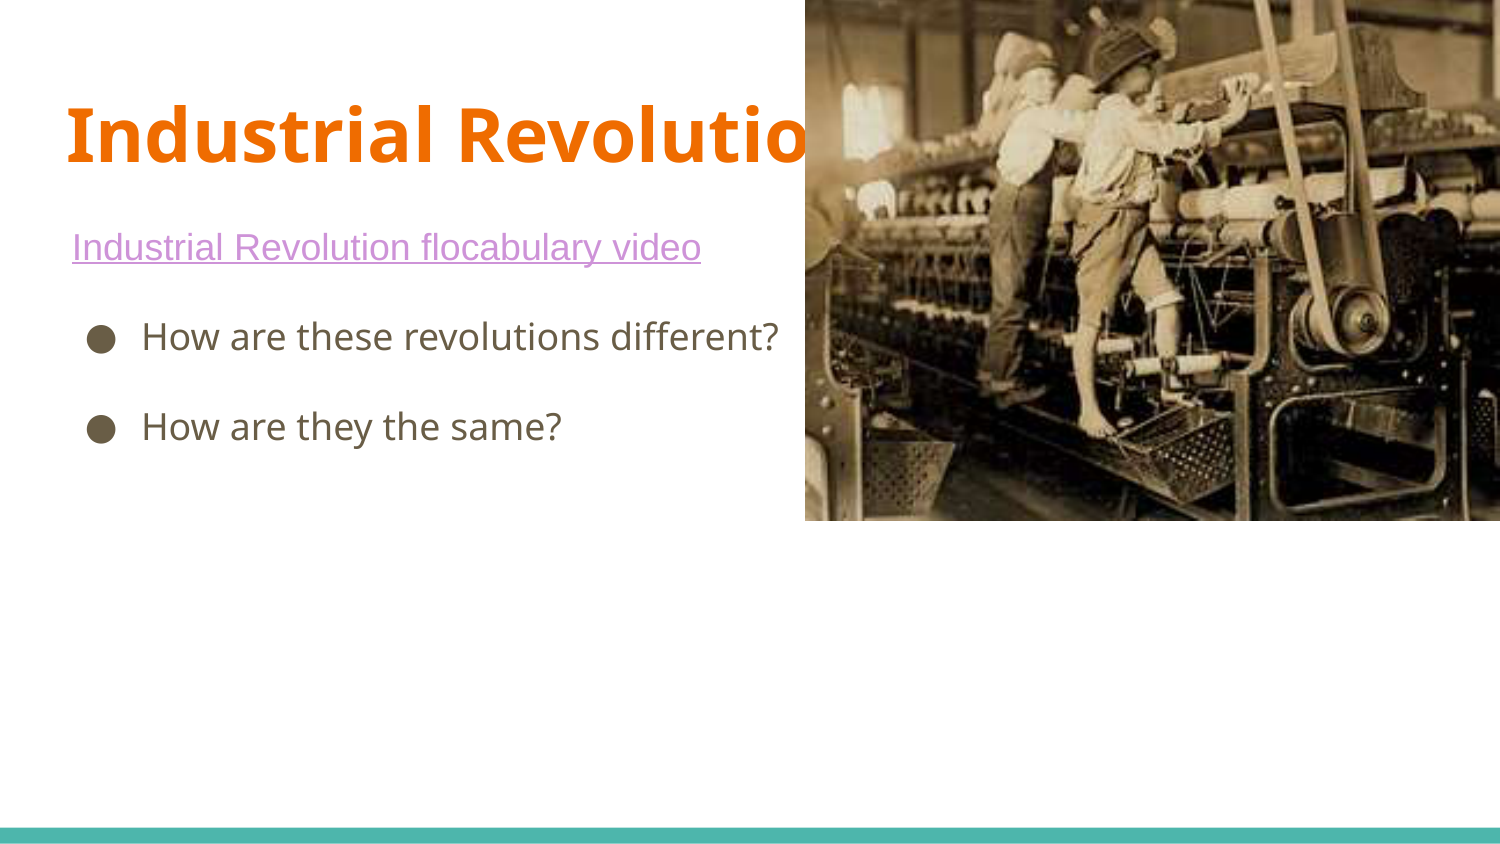

# Industrial Revolution
 Industrial Revolution flocabulary video
How are these revolutions different?
How are they the same?